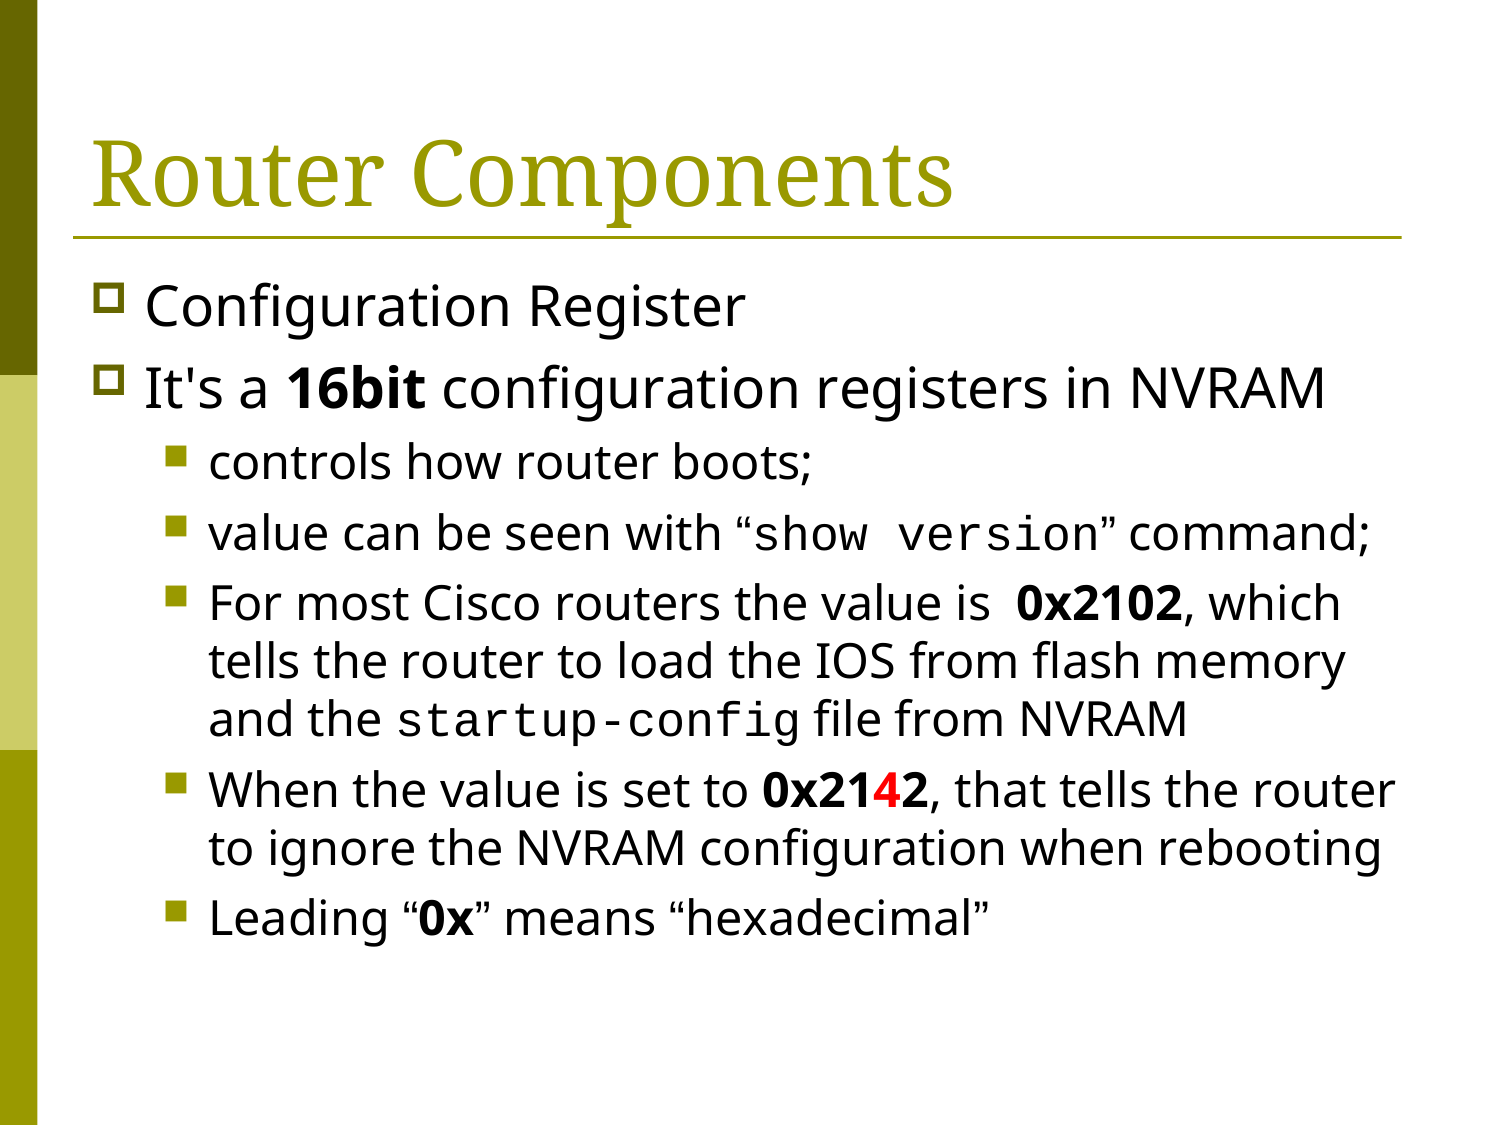

# Router Components
Configuration Register
It's a 16bit configuration registers in NVRAM
controls how router boots;
value can be seen with “show version” command;
For most Cisco routers the value is 0x2102, which tells the router to load the IOS from flash memory and the startup-config file from NVRAM
When the value is set to 0x2142, that tells the router to ignore the NVRAM configuration when rebooting
Leading “0x” means “hexadecimal”